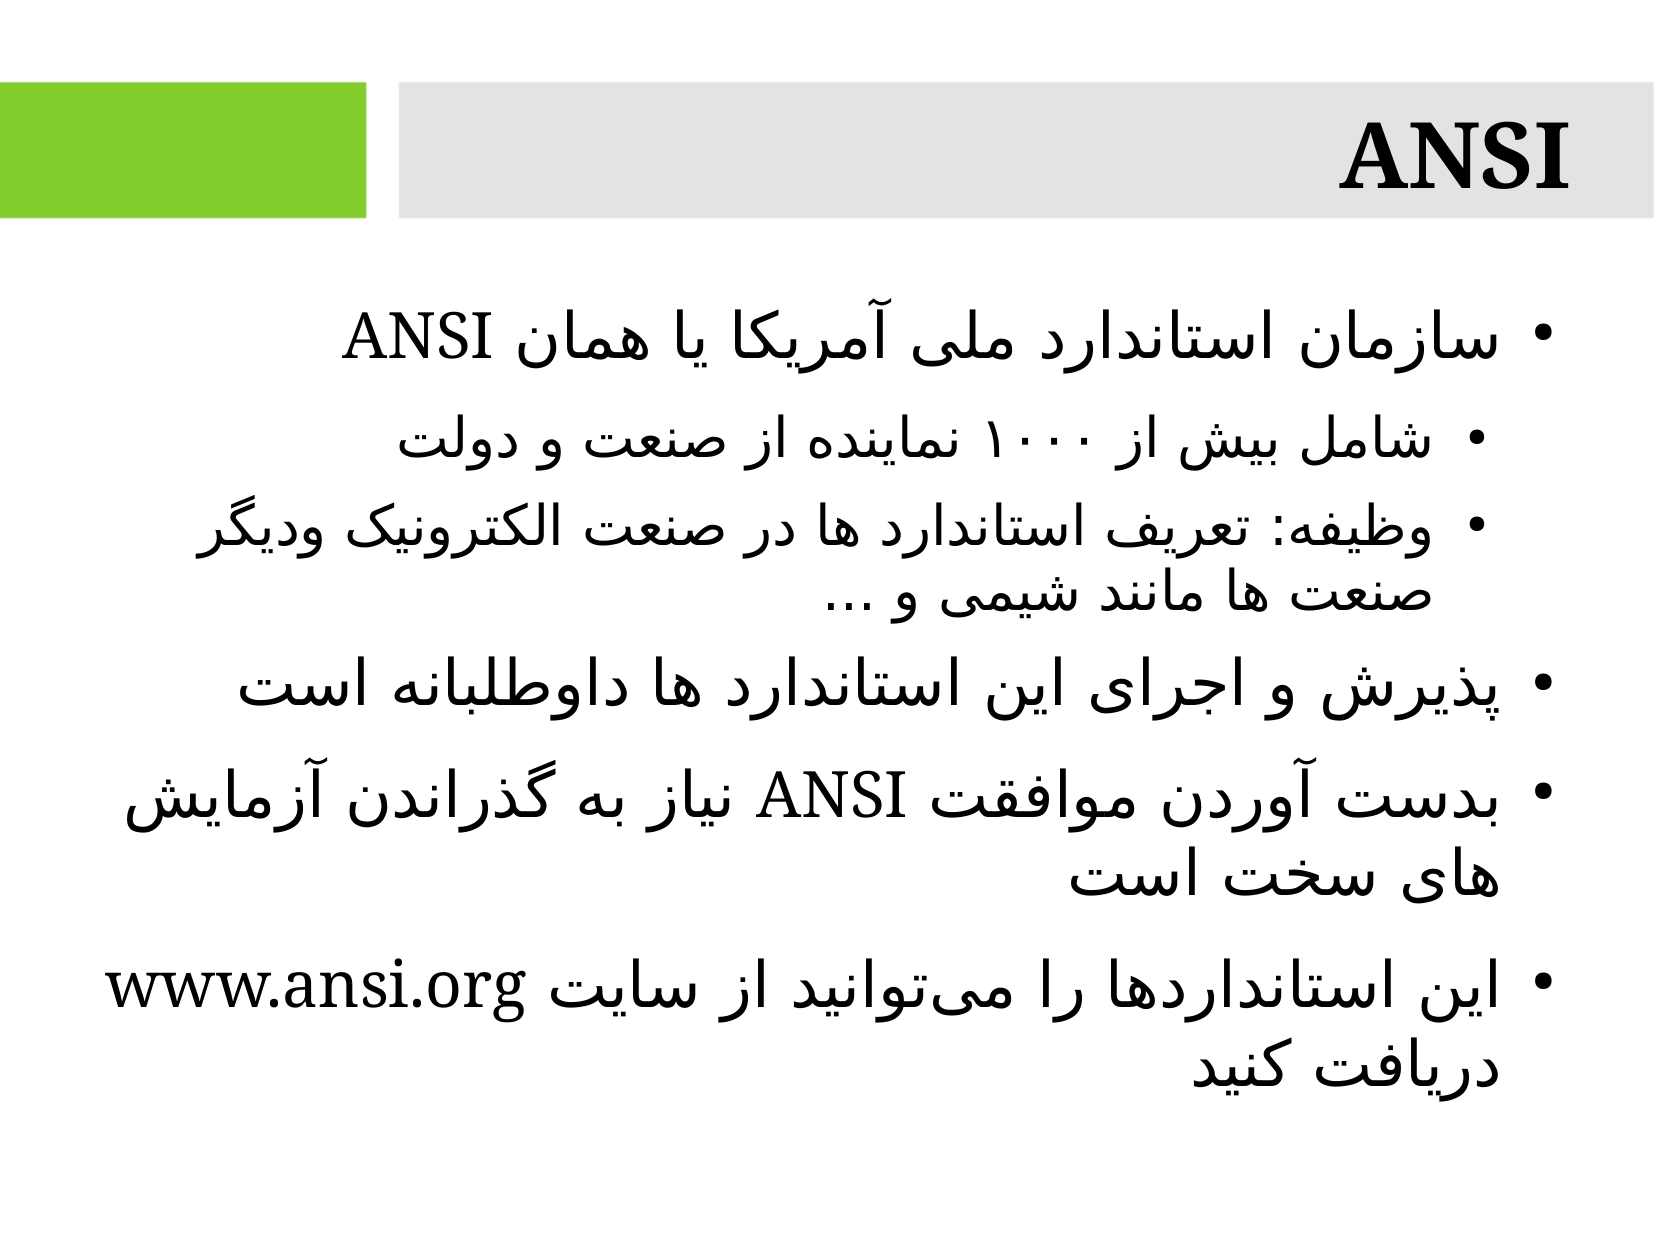

# ANSI
سازمان استاندارد ملی آمریکا یا همان ANSI
شامل بیش از ۱۰۰۰ نماینده از صنعت و دولت
وظیفه: تعریف استاندارد ها در صنعت الکترونیک ودیگر صنعت ها مانند شیمی و ...
پذیرش و اجرای این استاندارد ها داوطلبانه است
بدست آوردن موافقت ANSI نیاز به گذراندن آزمایش های سخت است
این استانداردها را می‌توانید از سایت www.ansi.org دریافت کنید